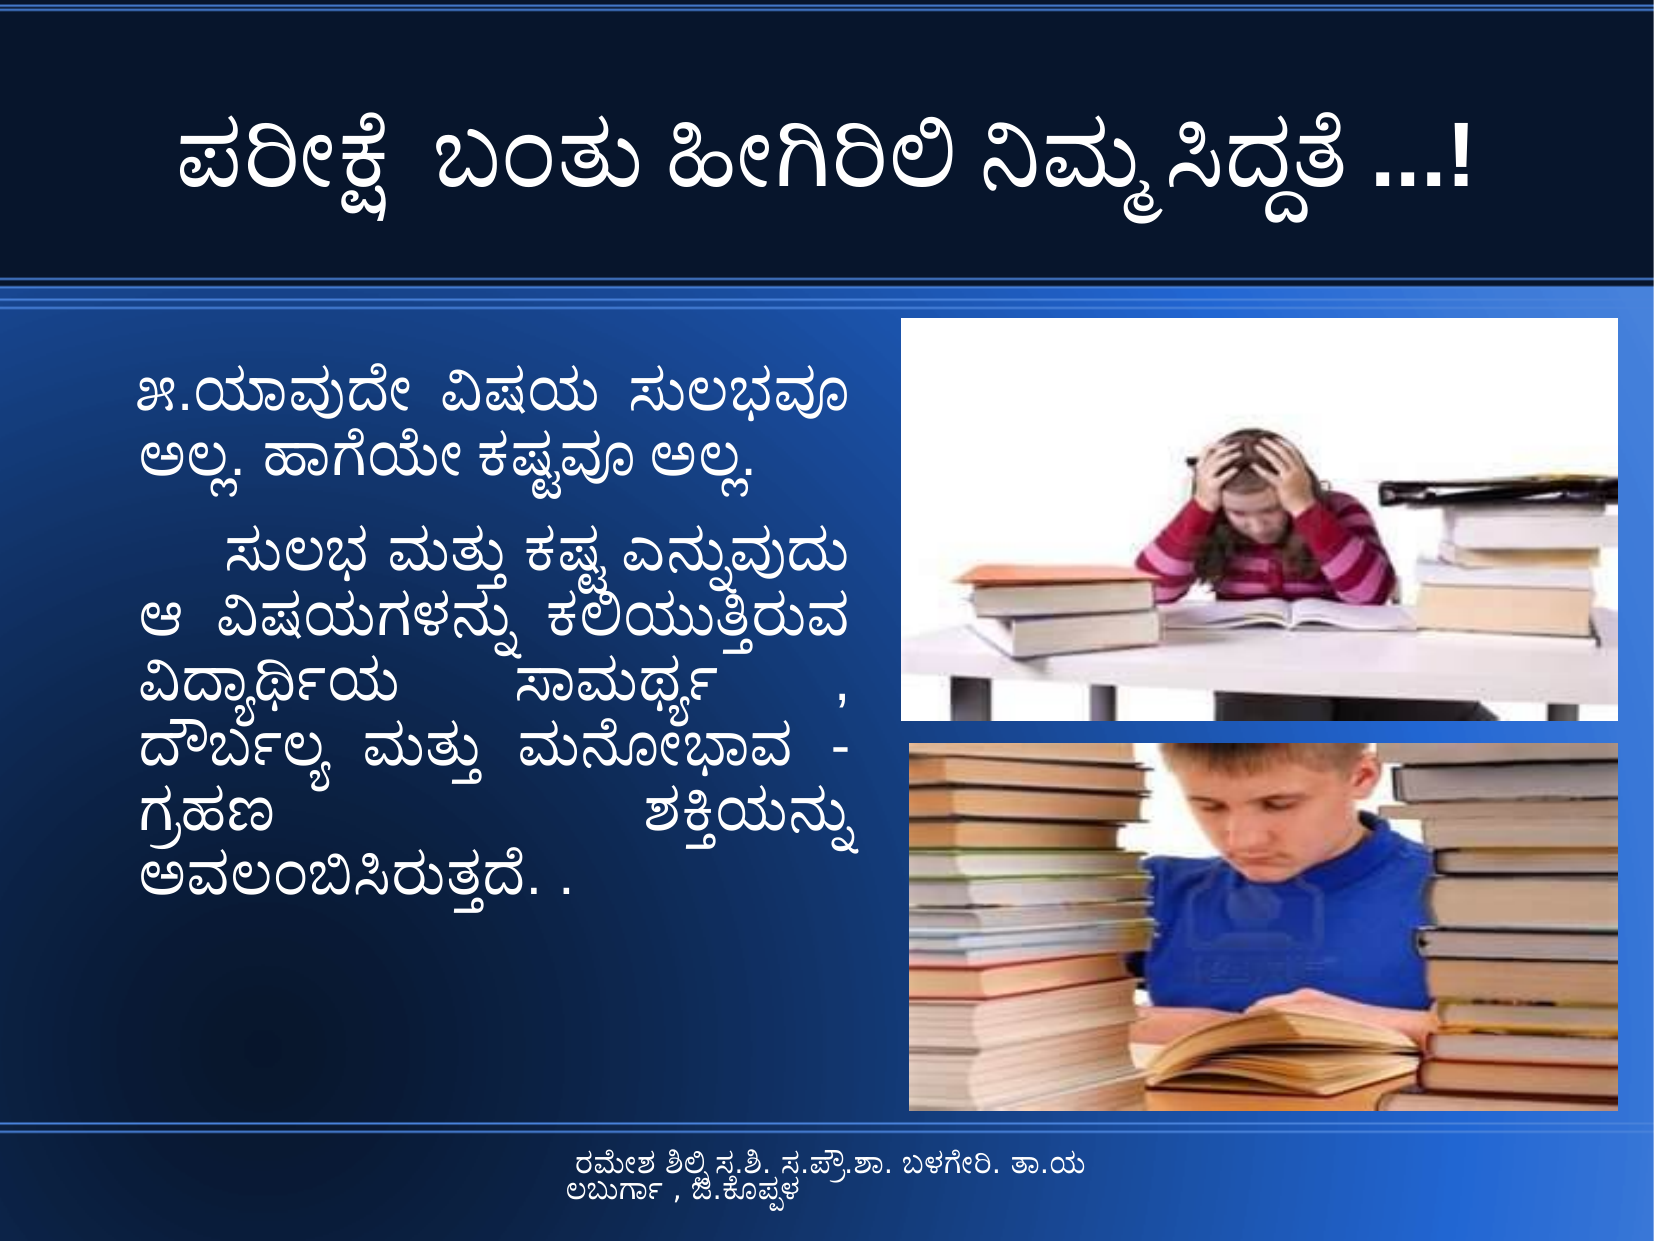

# ಪರೀಕ್ಷೆ ಬಂತು ಹೀಗಿರಿಲಿ ನಿಮ್ಮ ಸಿದ್ದತೆ ...!
 ೫.ಯಾವುದೇ ವಿಷಯ ಸುಲಭವೂ ಅಲ್ಲ. ಹಾಗೆಯೇ ಕಷ್ಟವೂ ಅಲ್ಲ.
 ಸುಲಭ ಮತ್ತು ಕಷ್ಟ ಎನ್ನುವುದು ಆ ವಿಷಯಗಳನ್ನು ಕಲಿಯುತ್ತಿರುವ ವಿದ್ಯಾರ್ಥಿಯ ಸಾಮರ್ಥ್ಯ , ದೌರ್ಬಲ್ಯ ಮತ್ತು ಮನೋಭಾವ -ಗ್ರಹಣ ಶಕ್ತಿಯನ್ನು ಅವಲಂಬಿಸಿರುತ್ತದೆ. .
 ರಮೇಶ ಶಿಲ್ಪಿ ಸ.ಶಿ. ಸ.ಪ್ರೌ.ಶಾ. ಬಳಗೇರಿ. ತಾ.ಯಲಬುರ್ಗಾ , ಜಿ.ಕೊಪ್ಪಳ